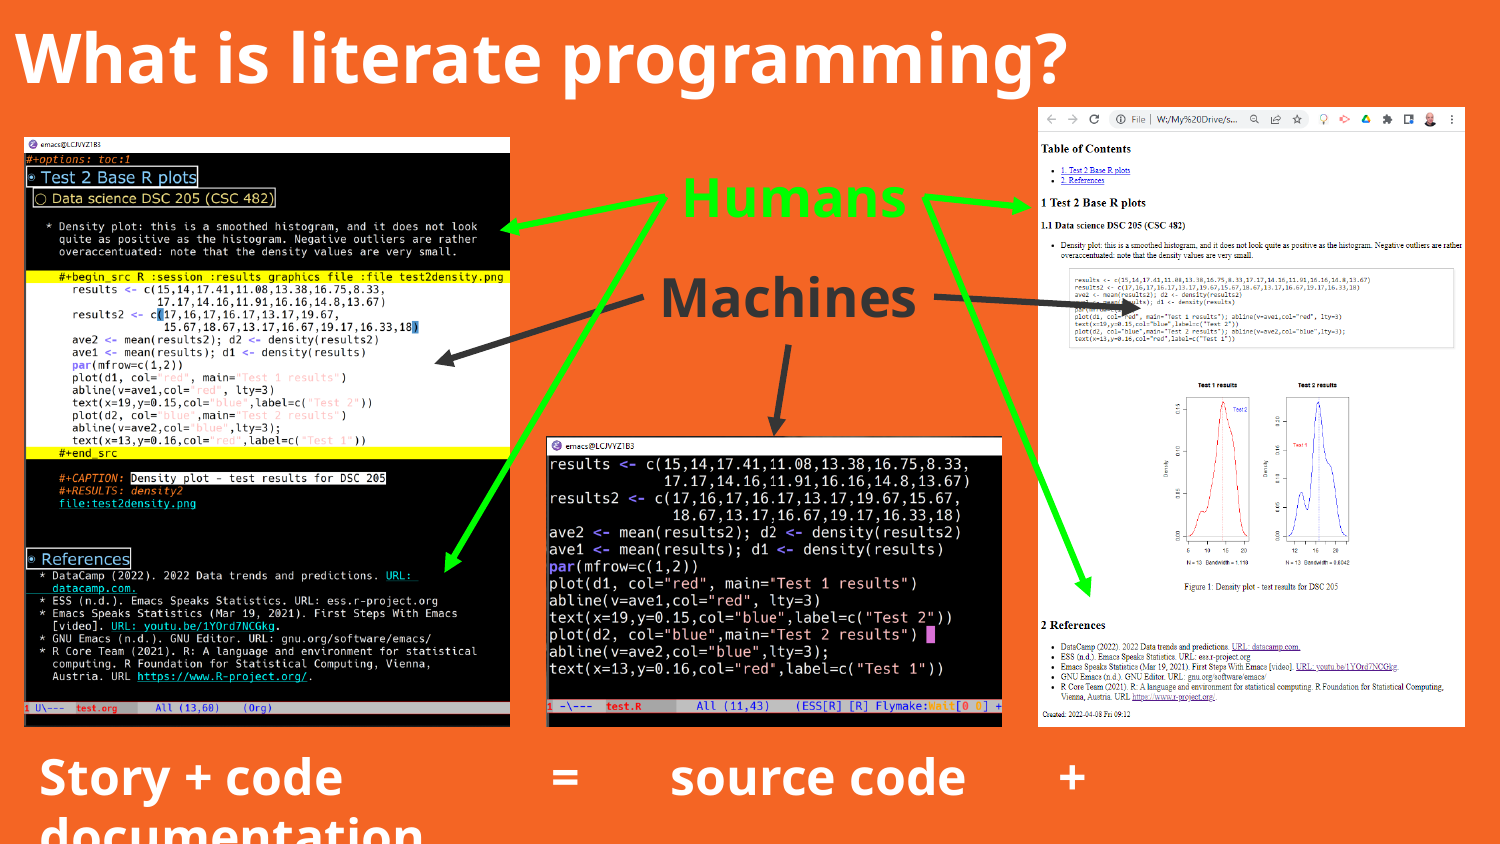

What is literate programming?
Humans
Machines
Story + code = source code + documentation